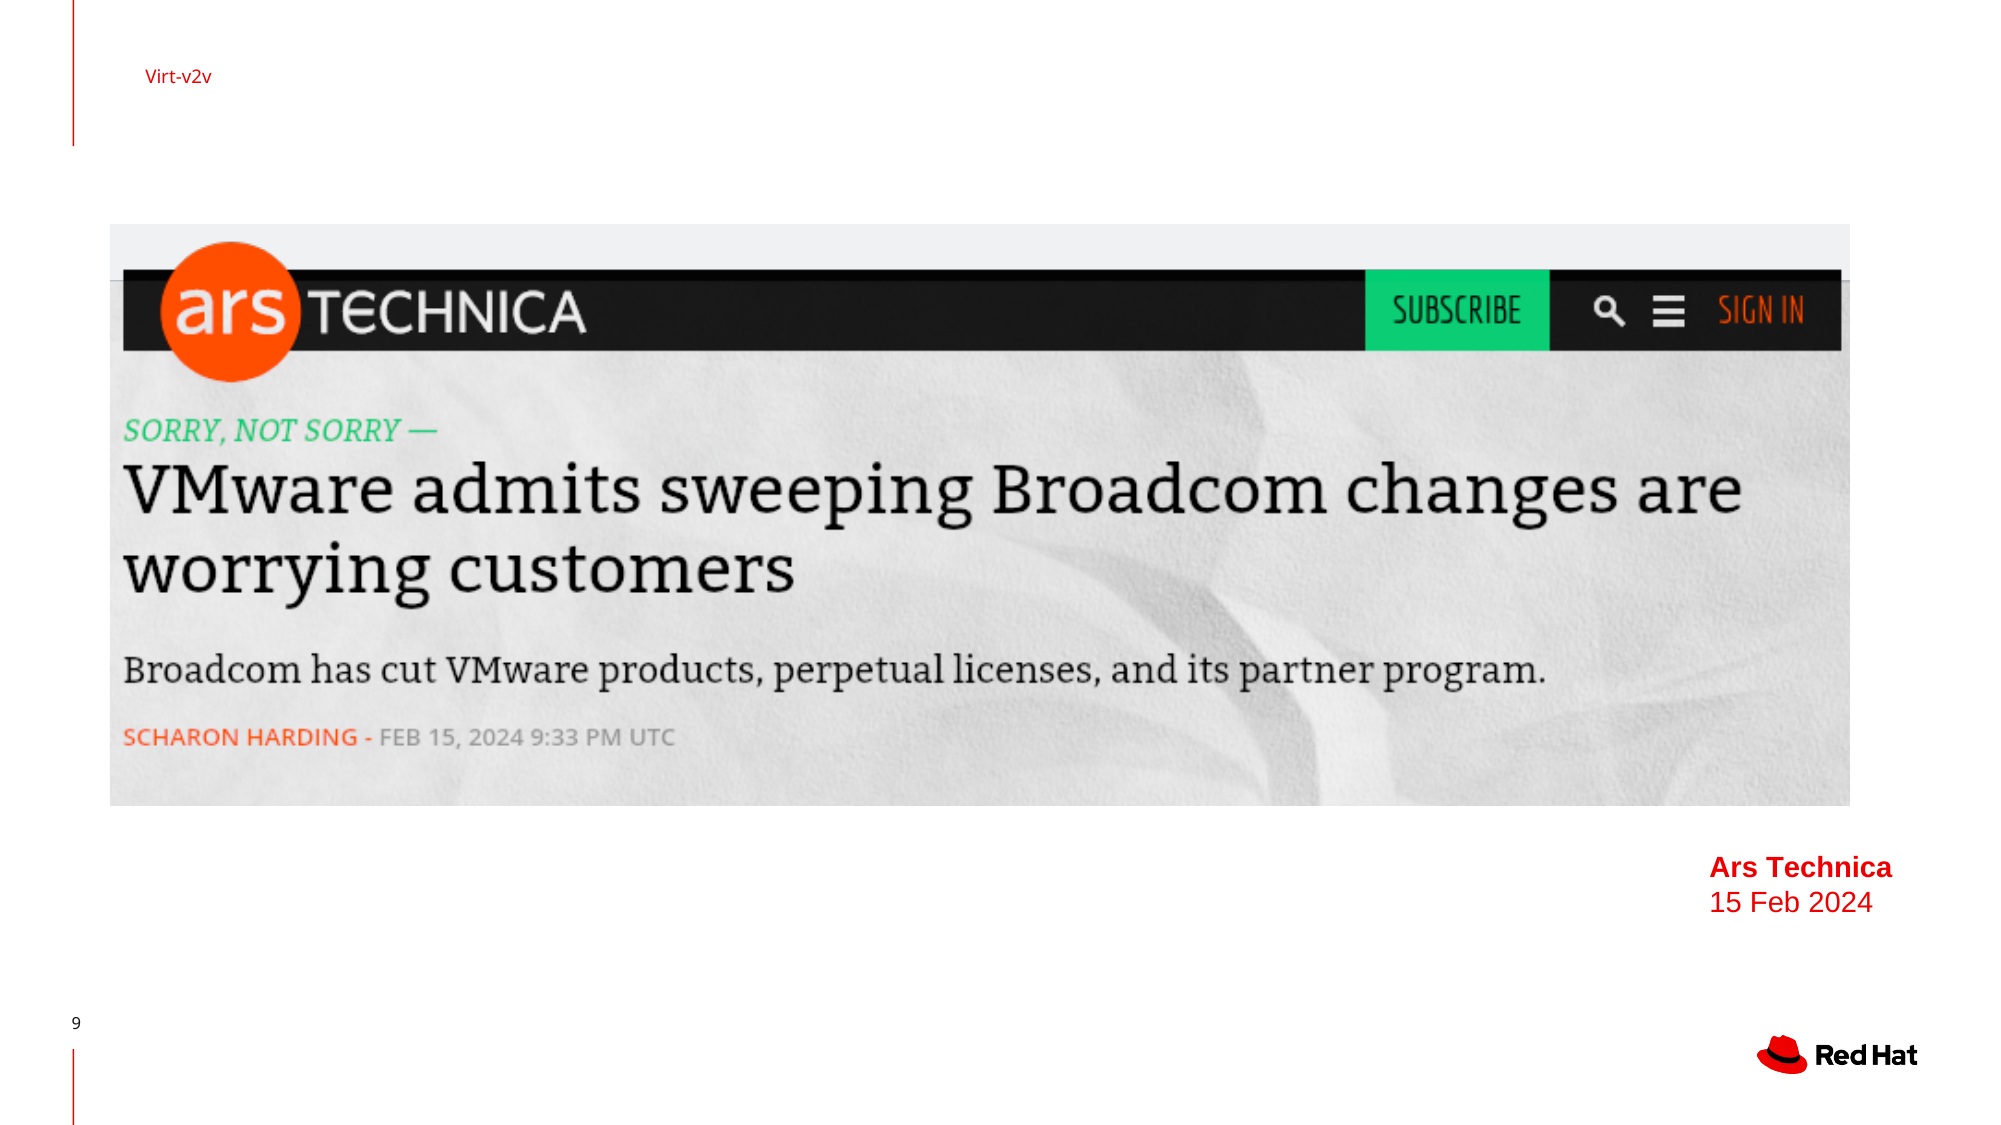

Virt-v2v
Ars Technica
15 Feb 2024
9